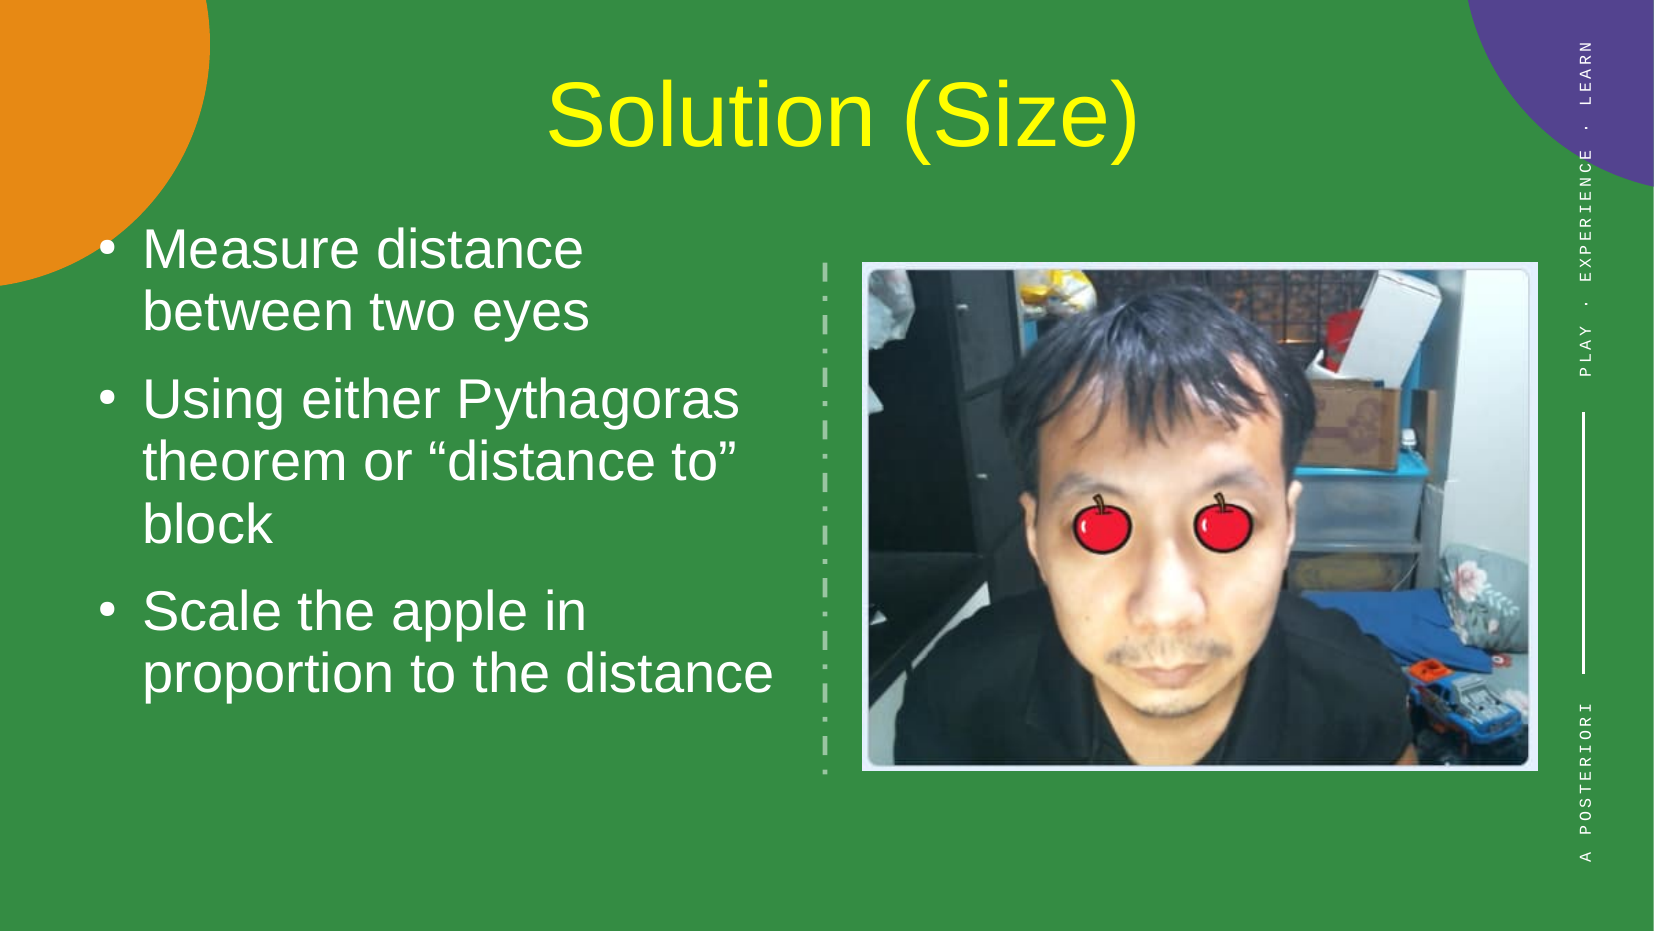

# Solution (Size)
Measure distance between two eyes
Using either Pythagoras theorem or “distance to” block
Scale the apple in proportion to the distance